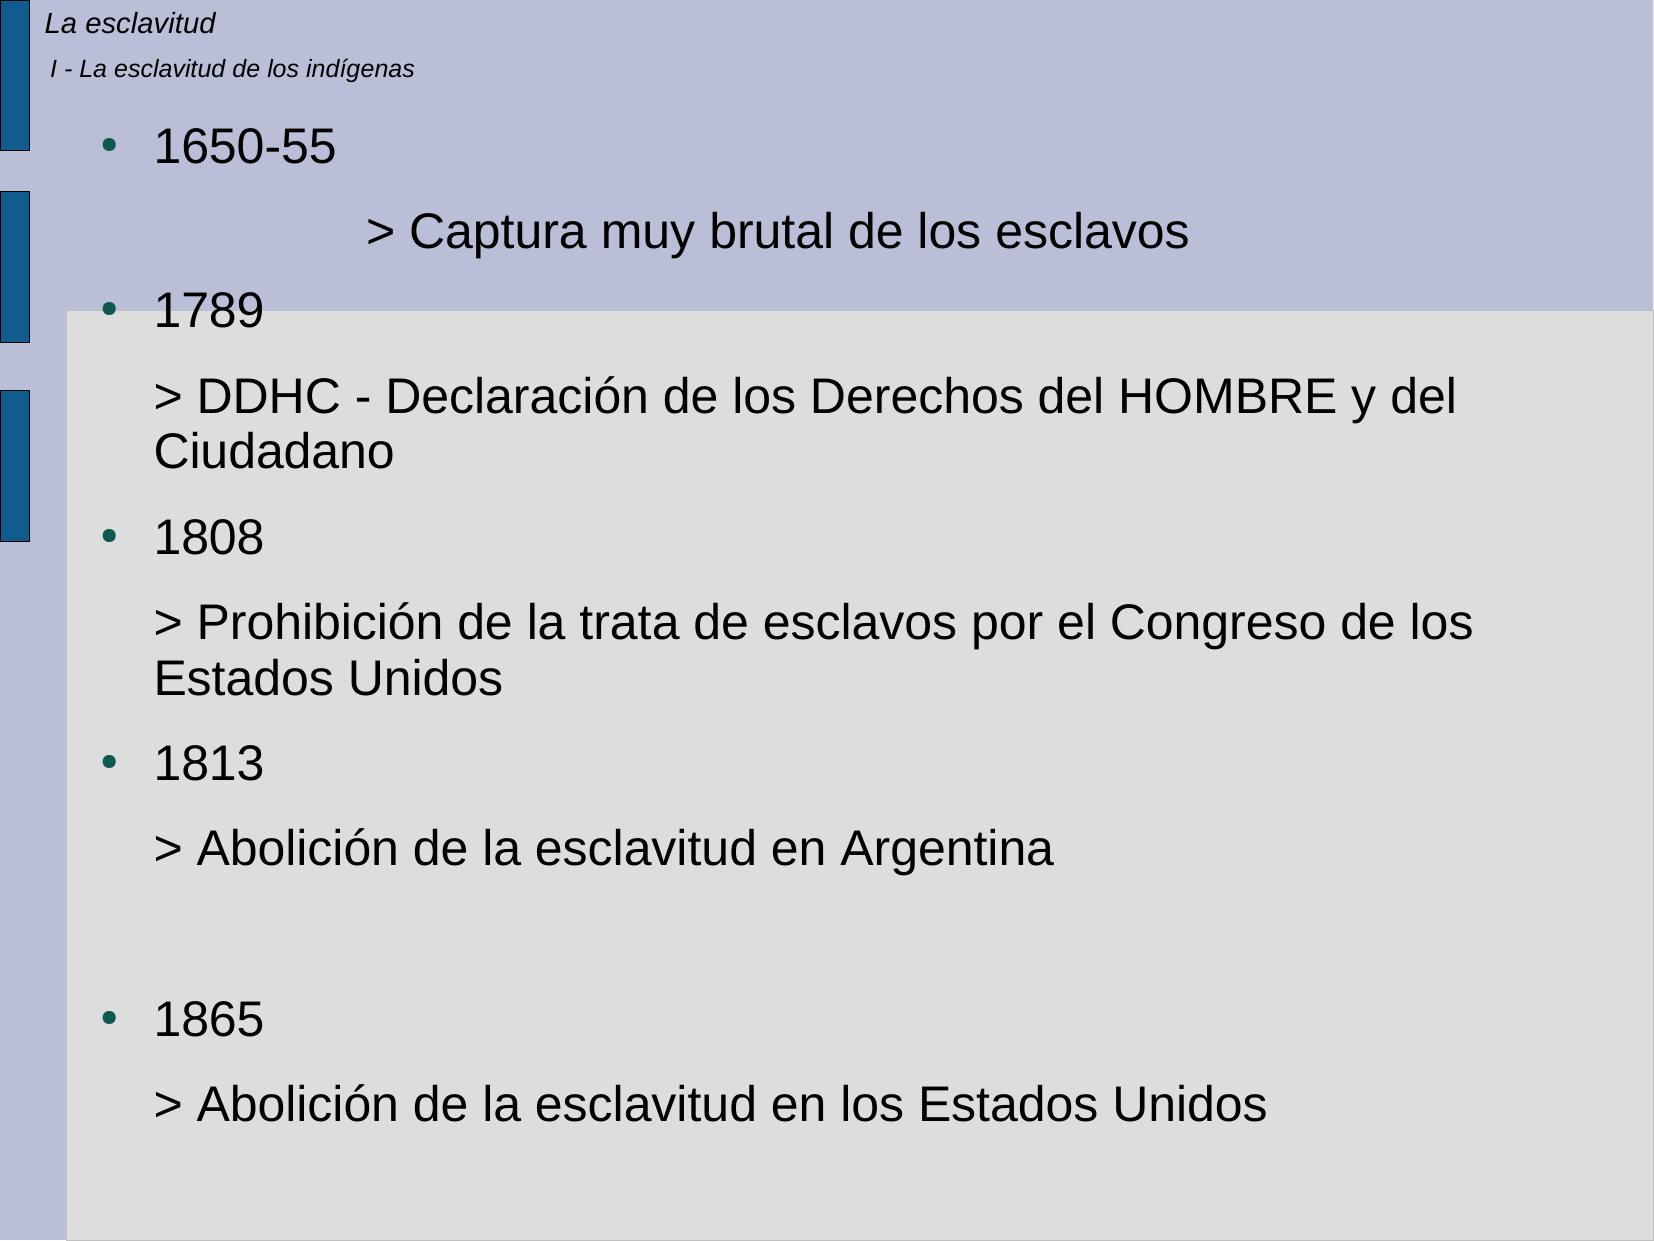

I - La esclavitud de los indígenas
# 1650-55
> Captura muy brutal de los esclavos
1789
> DDHC - Declaración de los Derechos del HOMBRE y del Ciudadano
1808
> Prohibición de la trata de esclavos por el Congreso de los Estados Unidos
1813
> Abolición de la esclavitud en Argentina
1865
> Abolición de la esclavitud en los Estados Unidos